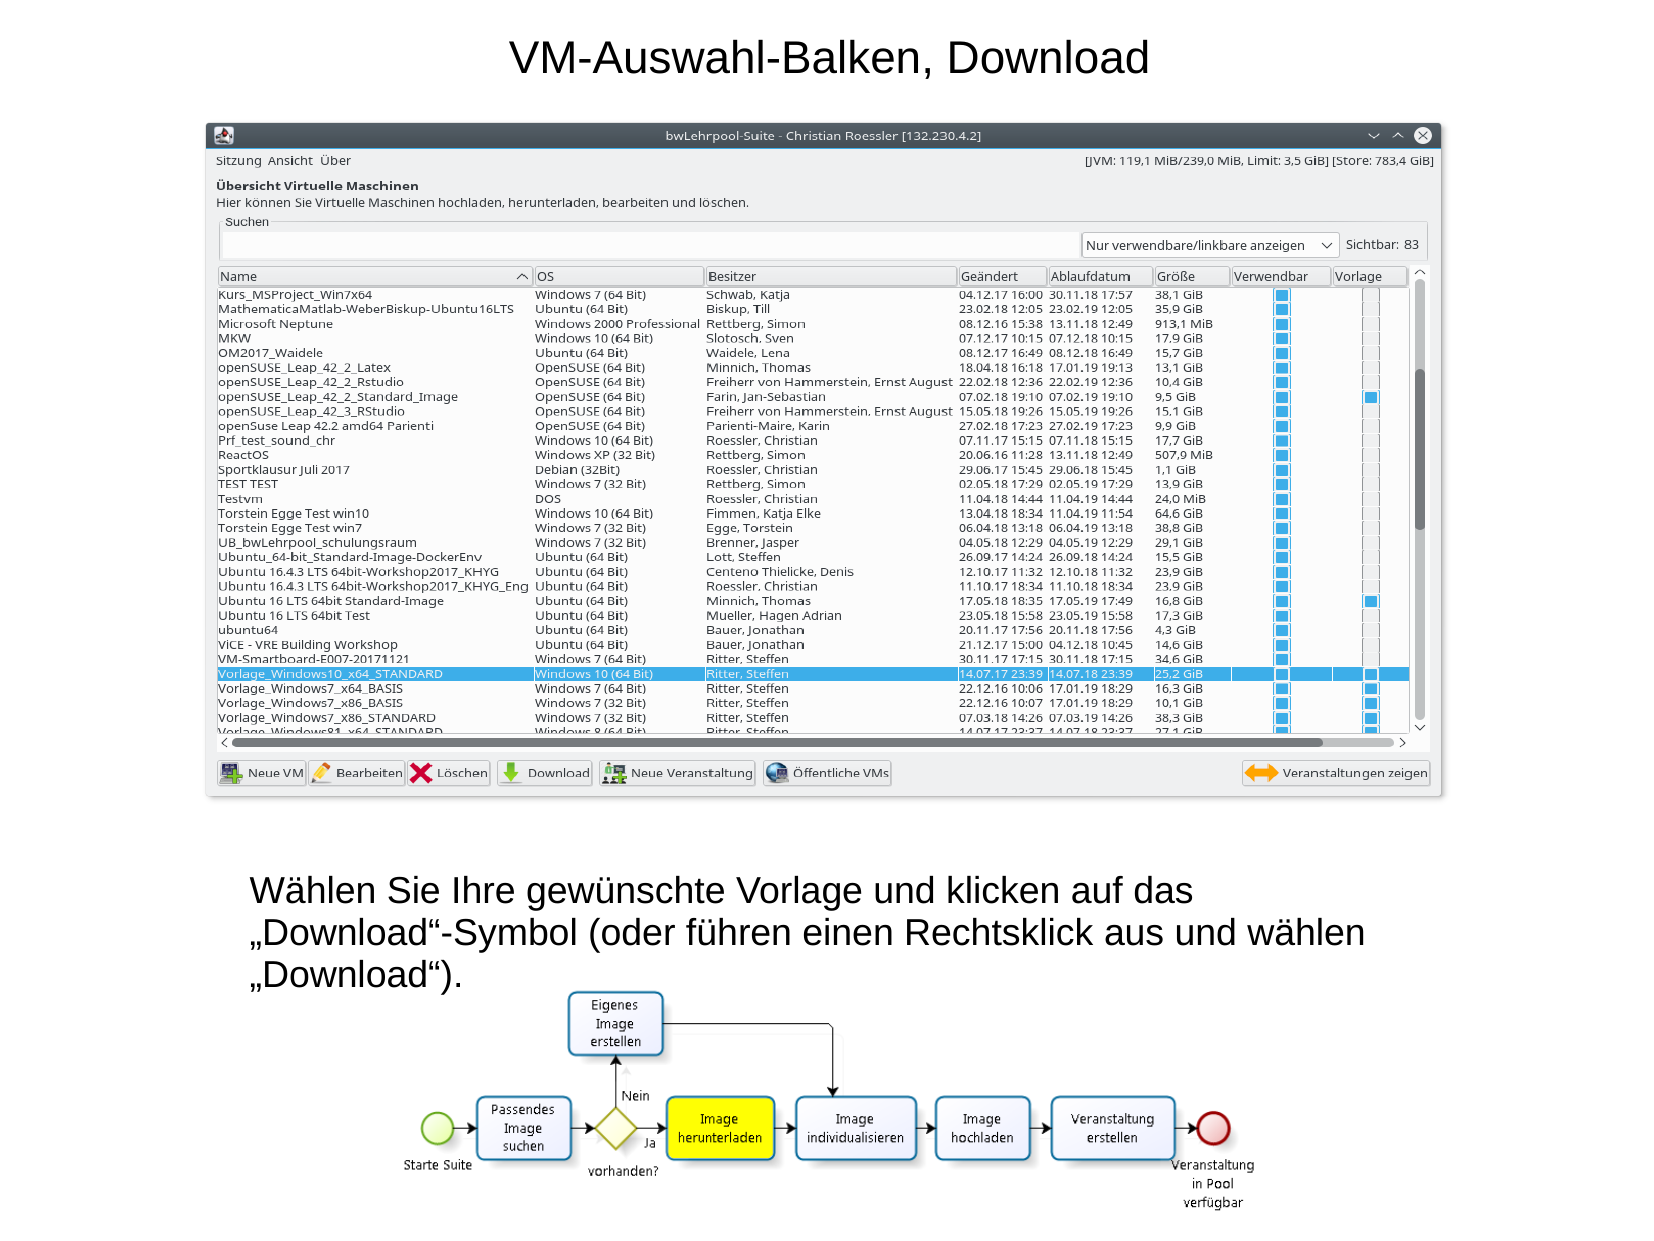

# VM-Auswahl-Balken, Download
Wählen Sie Ihre gewünschte Vorlage und klicken auf das „Download“-Symbol (oder führen einen Rechtsklick aus und wählen „Download“).